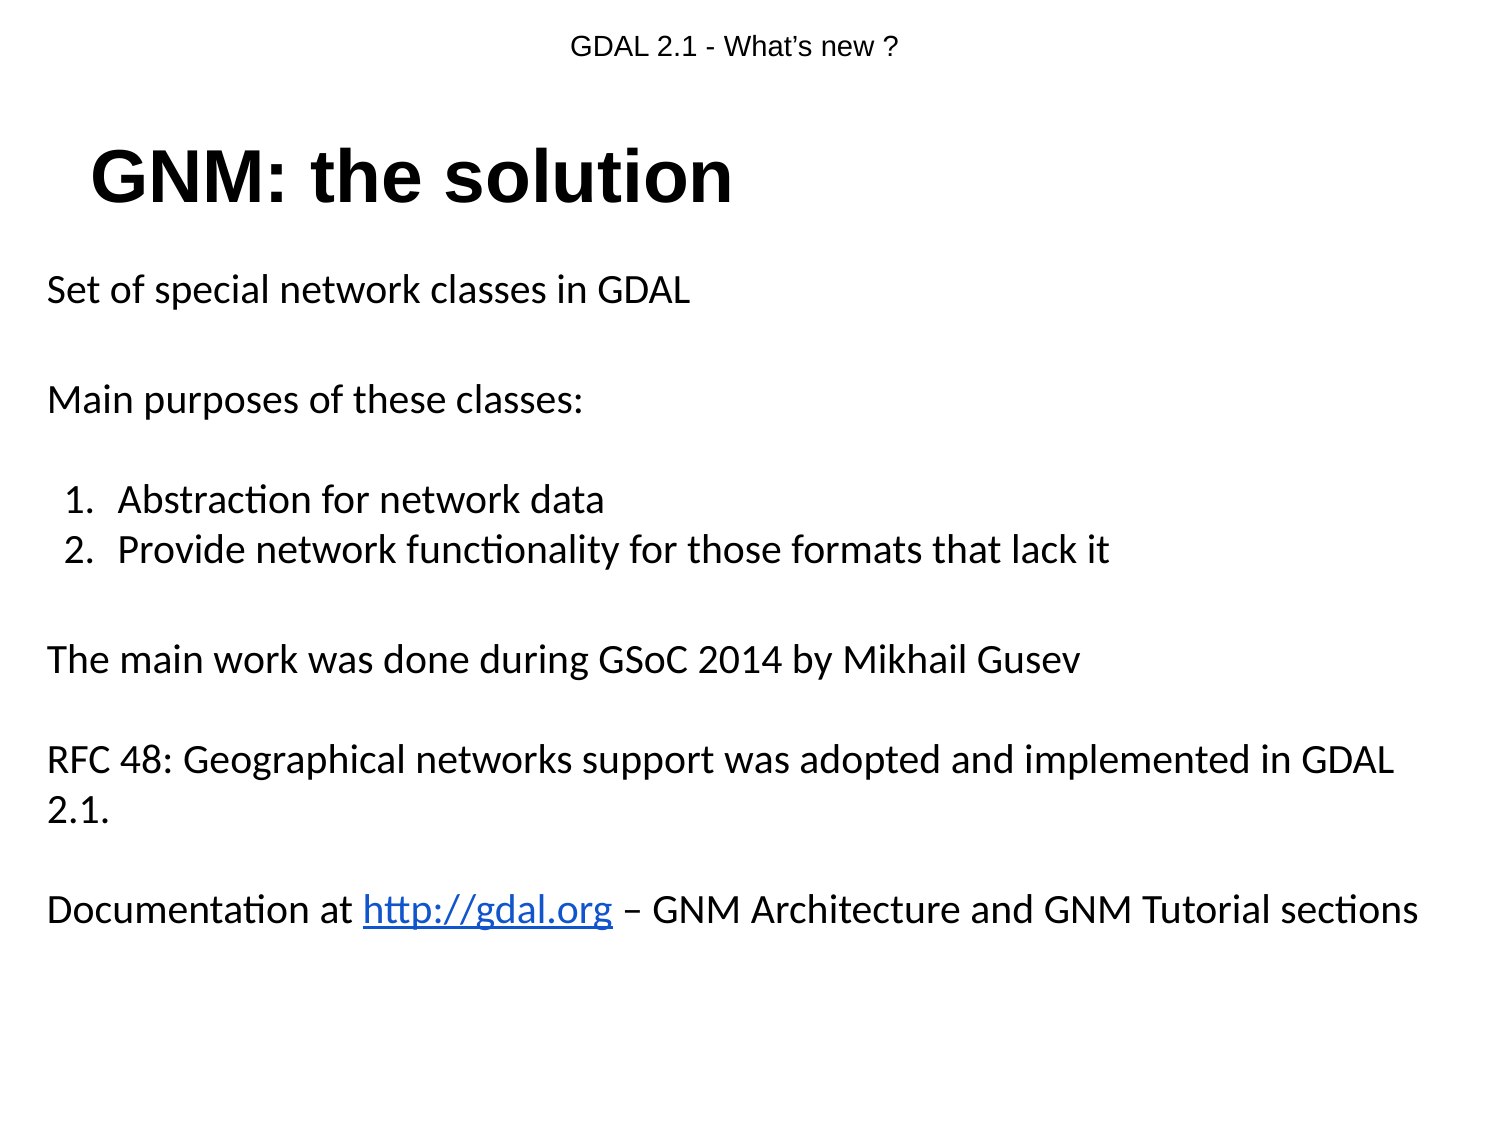

# GNM: the solution
Set of special network classes in GDAL
Main purposes of these classes:
Abstraction for network data
Provide network functionality for those formats that lack it
The main work was done during GSoC 2014 by Mikhail Gusev
RFC 48: Geographical networks support was adopted and implemented in GDAL 2.1.
Documentation at http://gdal.org – GNM Architecture and GNM Tutorial sections